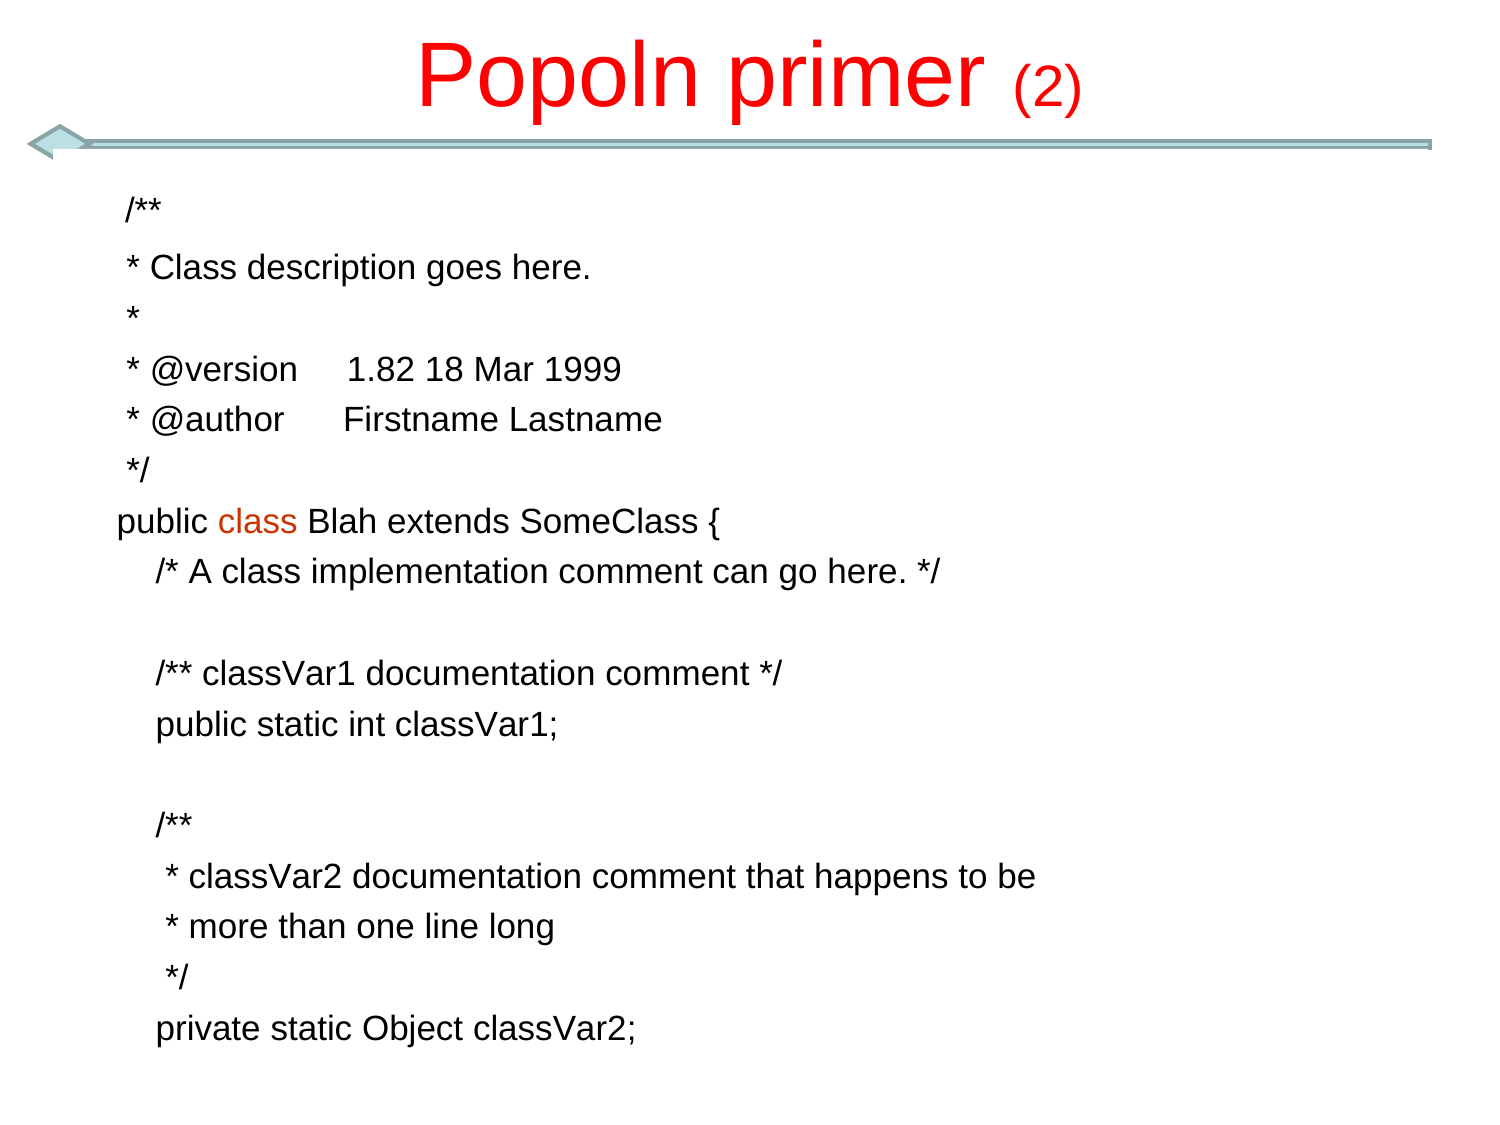

Popoln primer (2)
# /**
 * Class description goes here.
 *
 * @version 1.82 18 Mar 1999
 * @author Firstname Lastname
 */
 public class Blah extends SomeClass {
 /* A class implementation comment can go here. */
 /** classVar1 documentation comment */
 public static int classVar1;
 /**
 * classVar2 documentation comment that happens to be
 * more than one line long
 */
 private static Object classVar2;